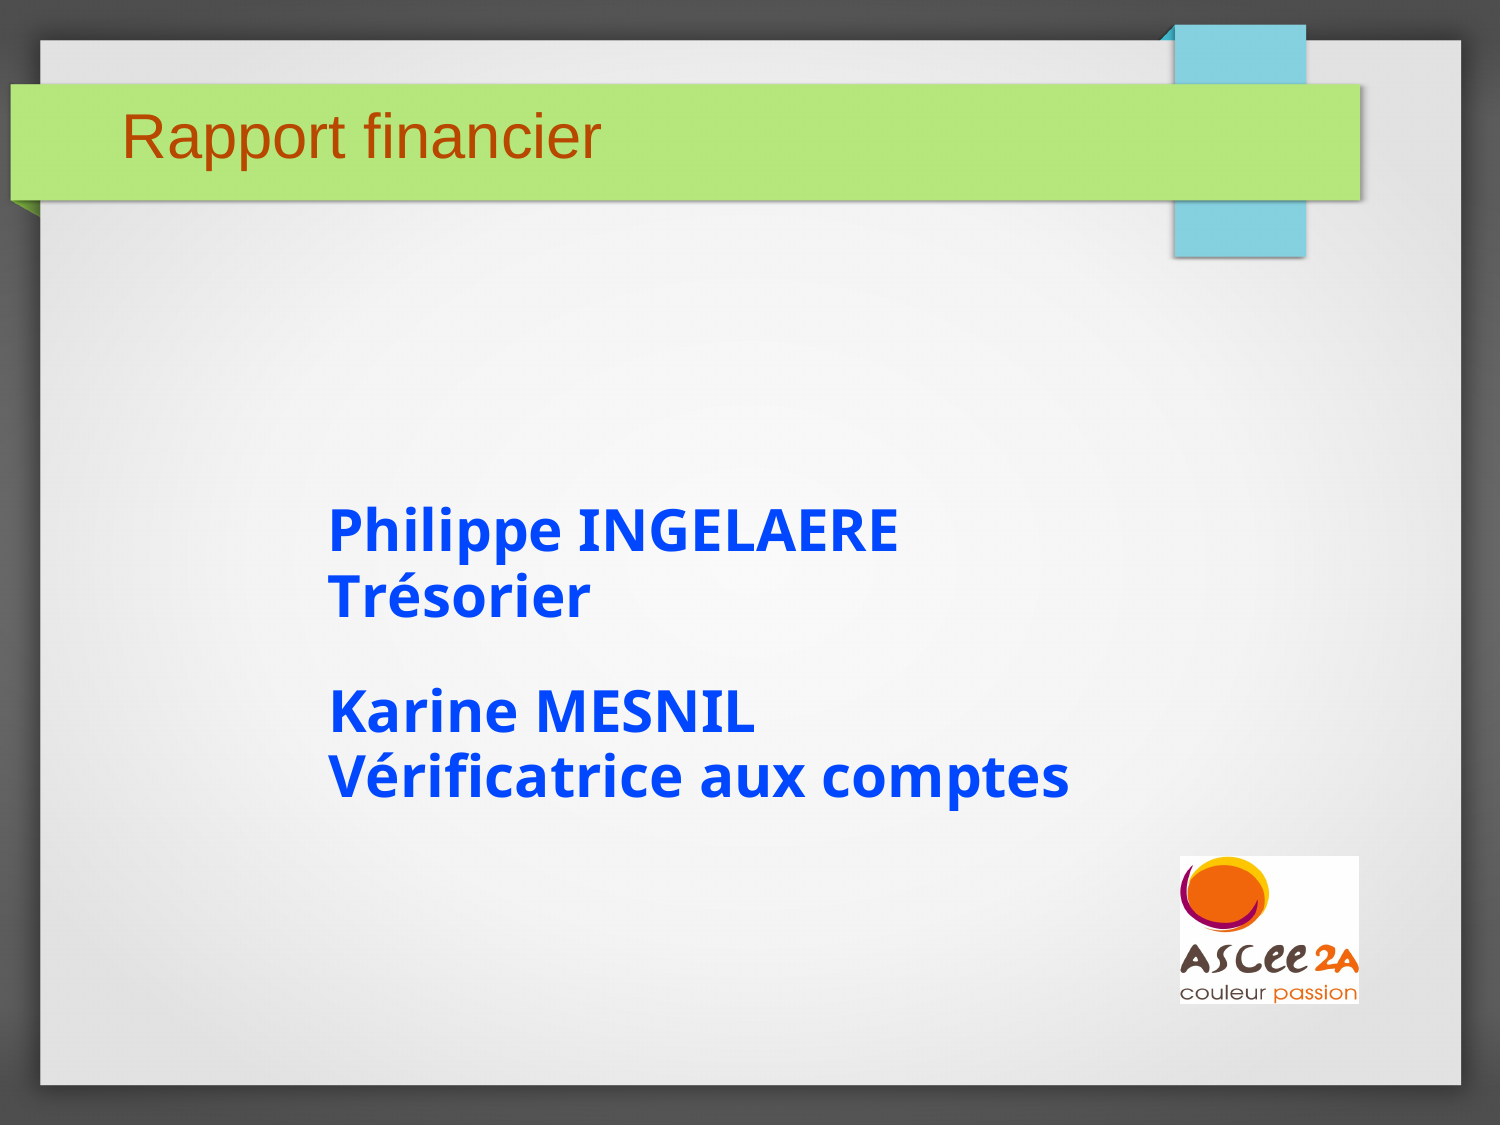

# Rapport financier
Philippe INGELAERE
Trésorier
Karine MESNIL
Vérificatrice aux comptes